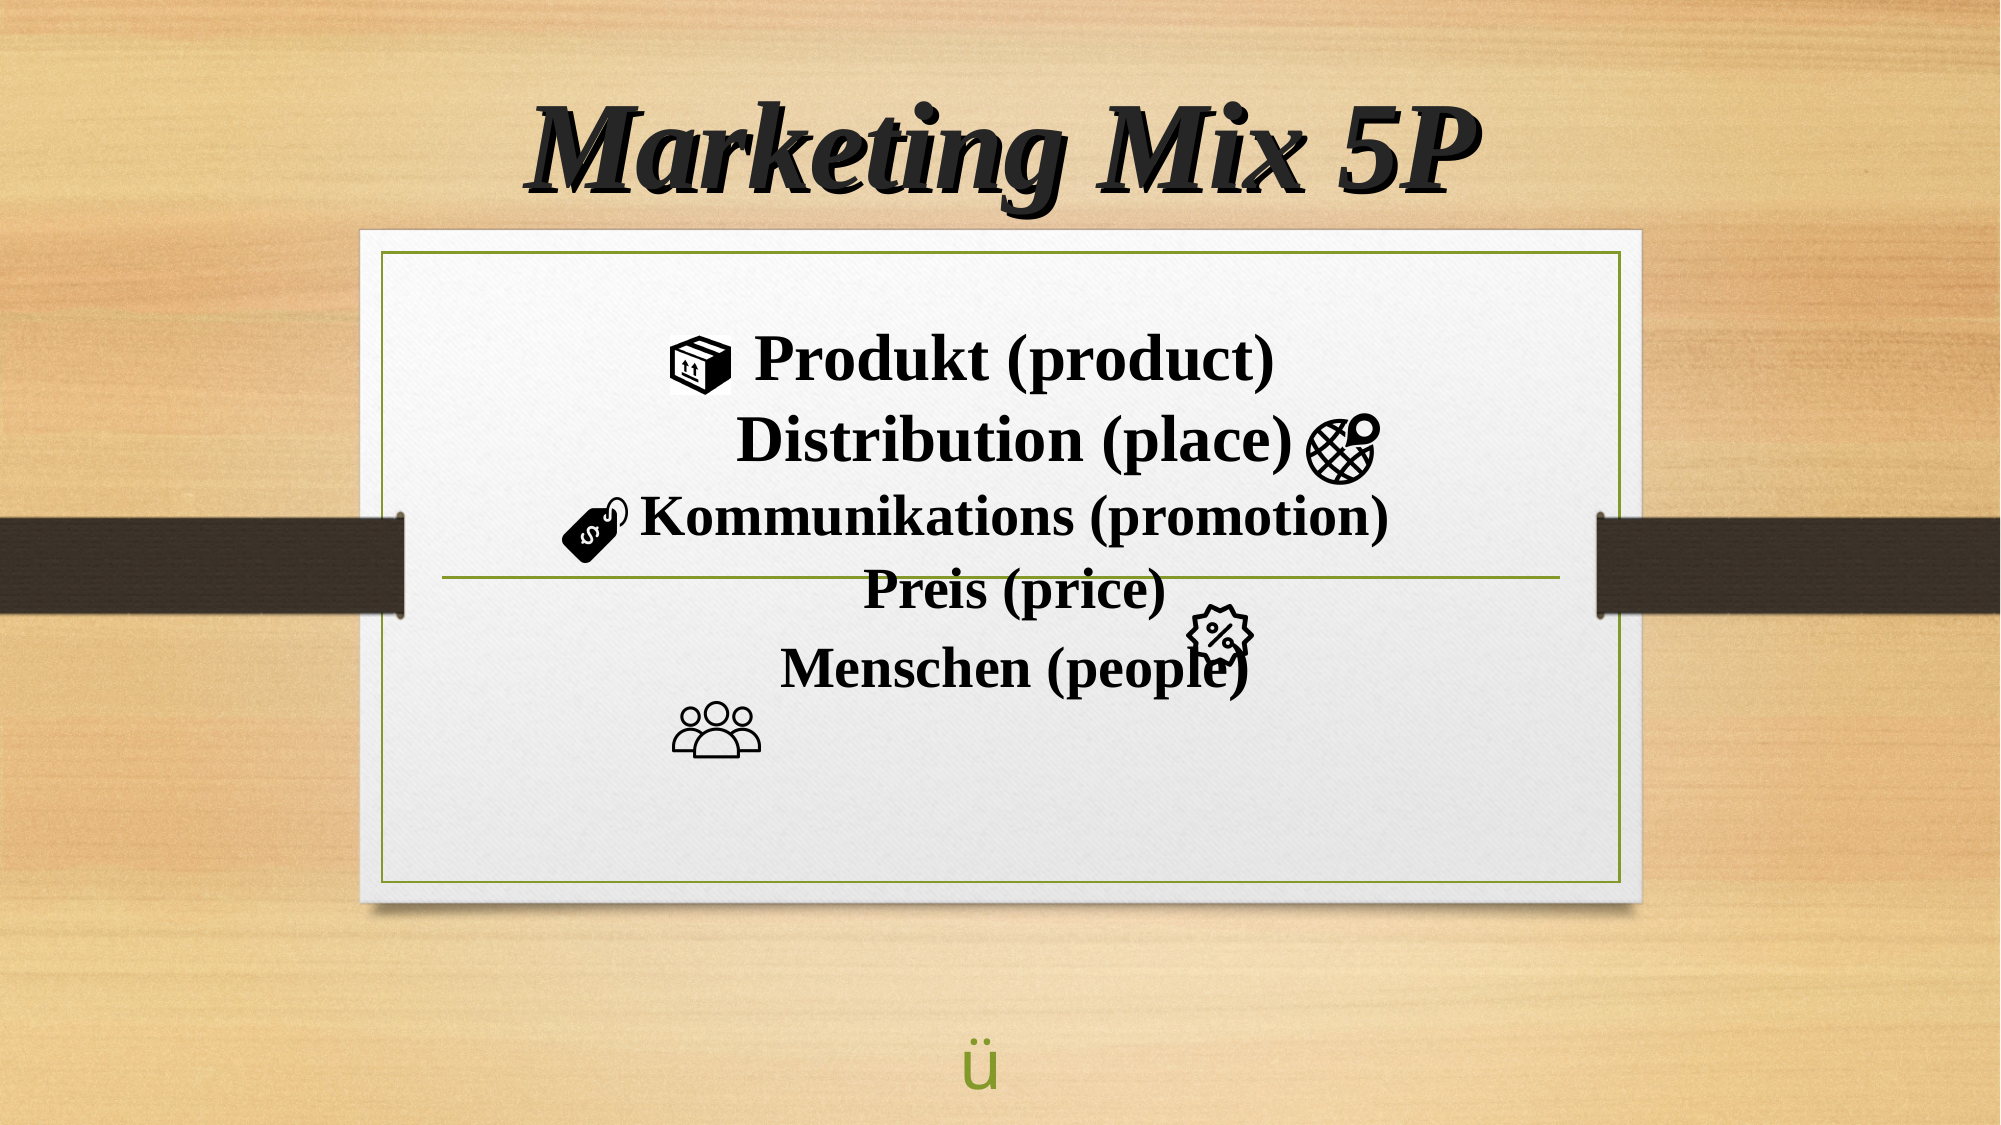

# Marketing Mix 5P
Produkt (product)
Distribution (place)
Kommunikations (promotion)
Preis (price)
Menschen (people)